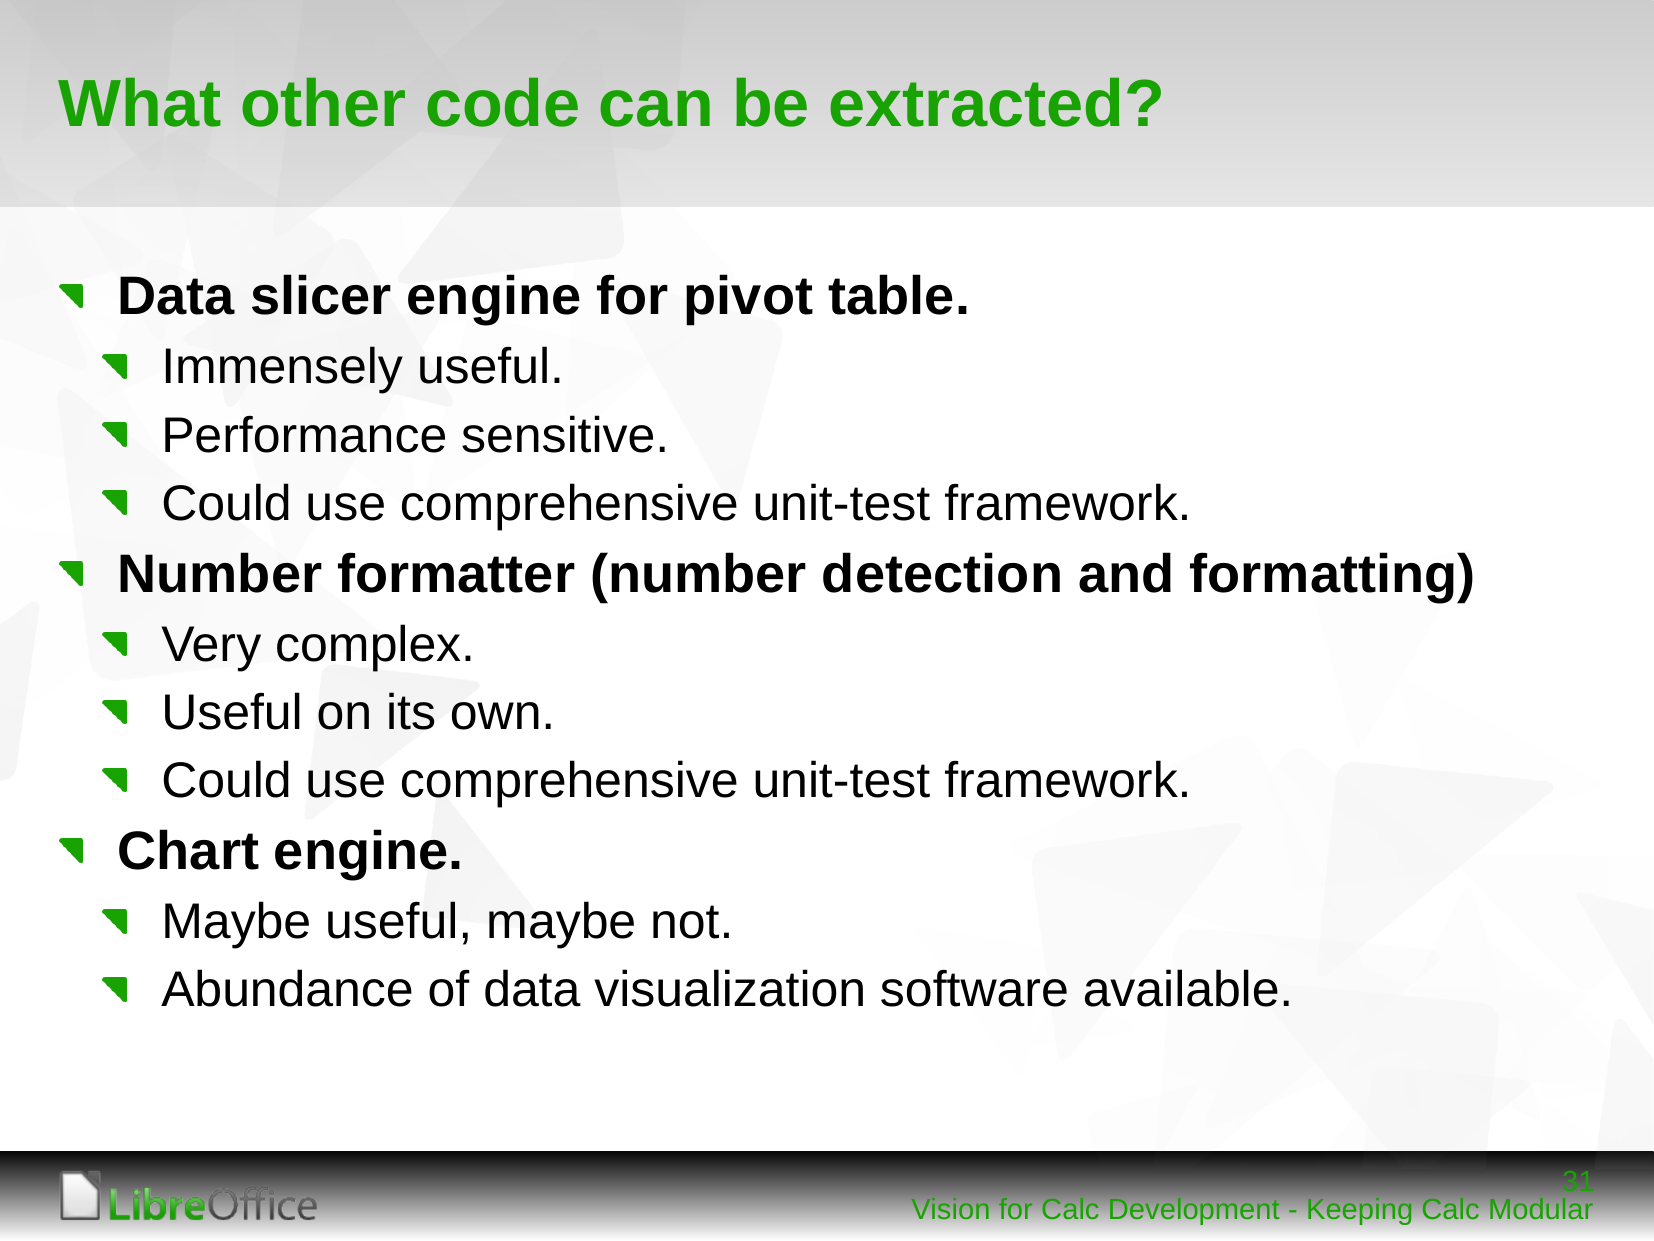

# What other code can be extracted?
Data slicer engine for pivot table.
Immensely useful.
Performance sensitive.
Could use comprehensive unit-test framework.
Number formatter (number detection and formatting)
Very complex.
Useful on its own.
Could use comprehensive unit-test framework.
Chart engine.
Maybe useful, maybe not.
Abundance of data visualization software available.
31
Vision for Calc Development - Keeping Calc Modular